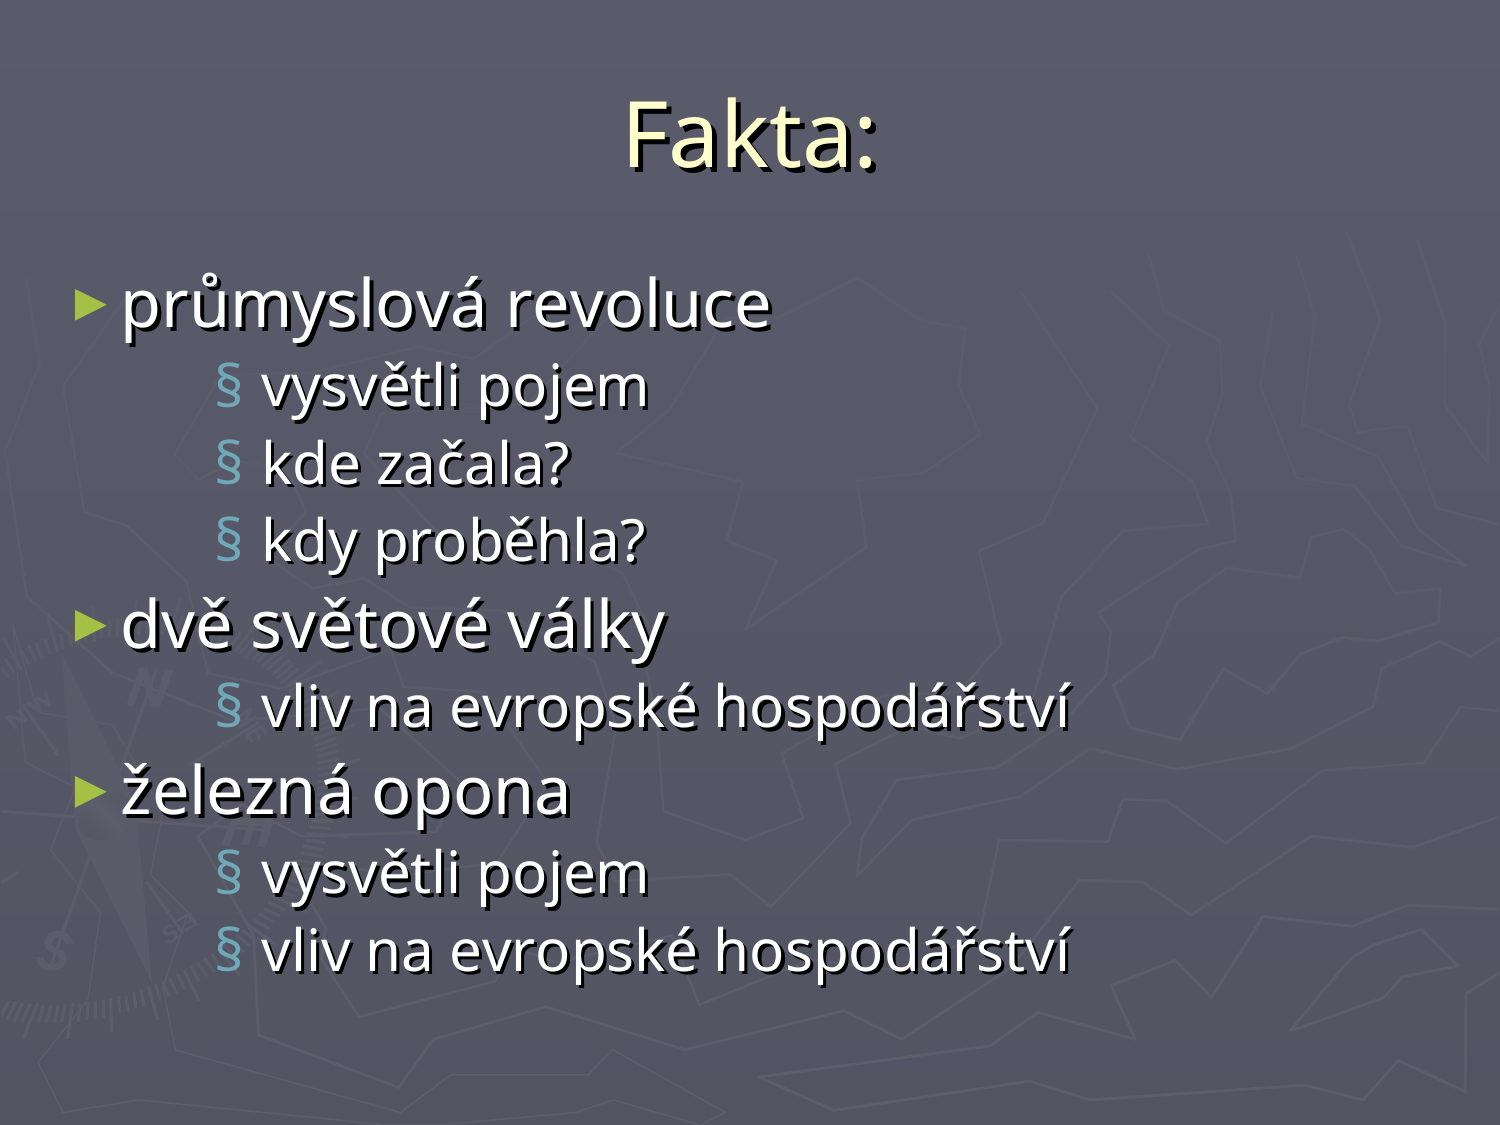

# Fakta:
průmyslová revoluce
vysvětli pojem
kde začala?
kdy proběhla?
dvě světové války
vliv na evropské hospodářství
železná opona
vysvětli pojem
vliv na evropské hospodářství